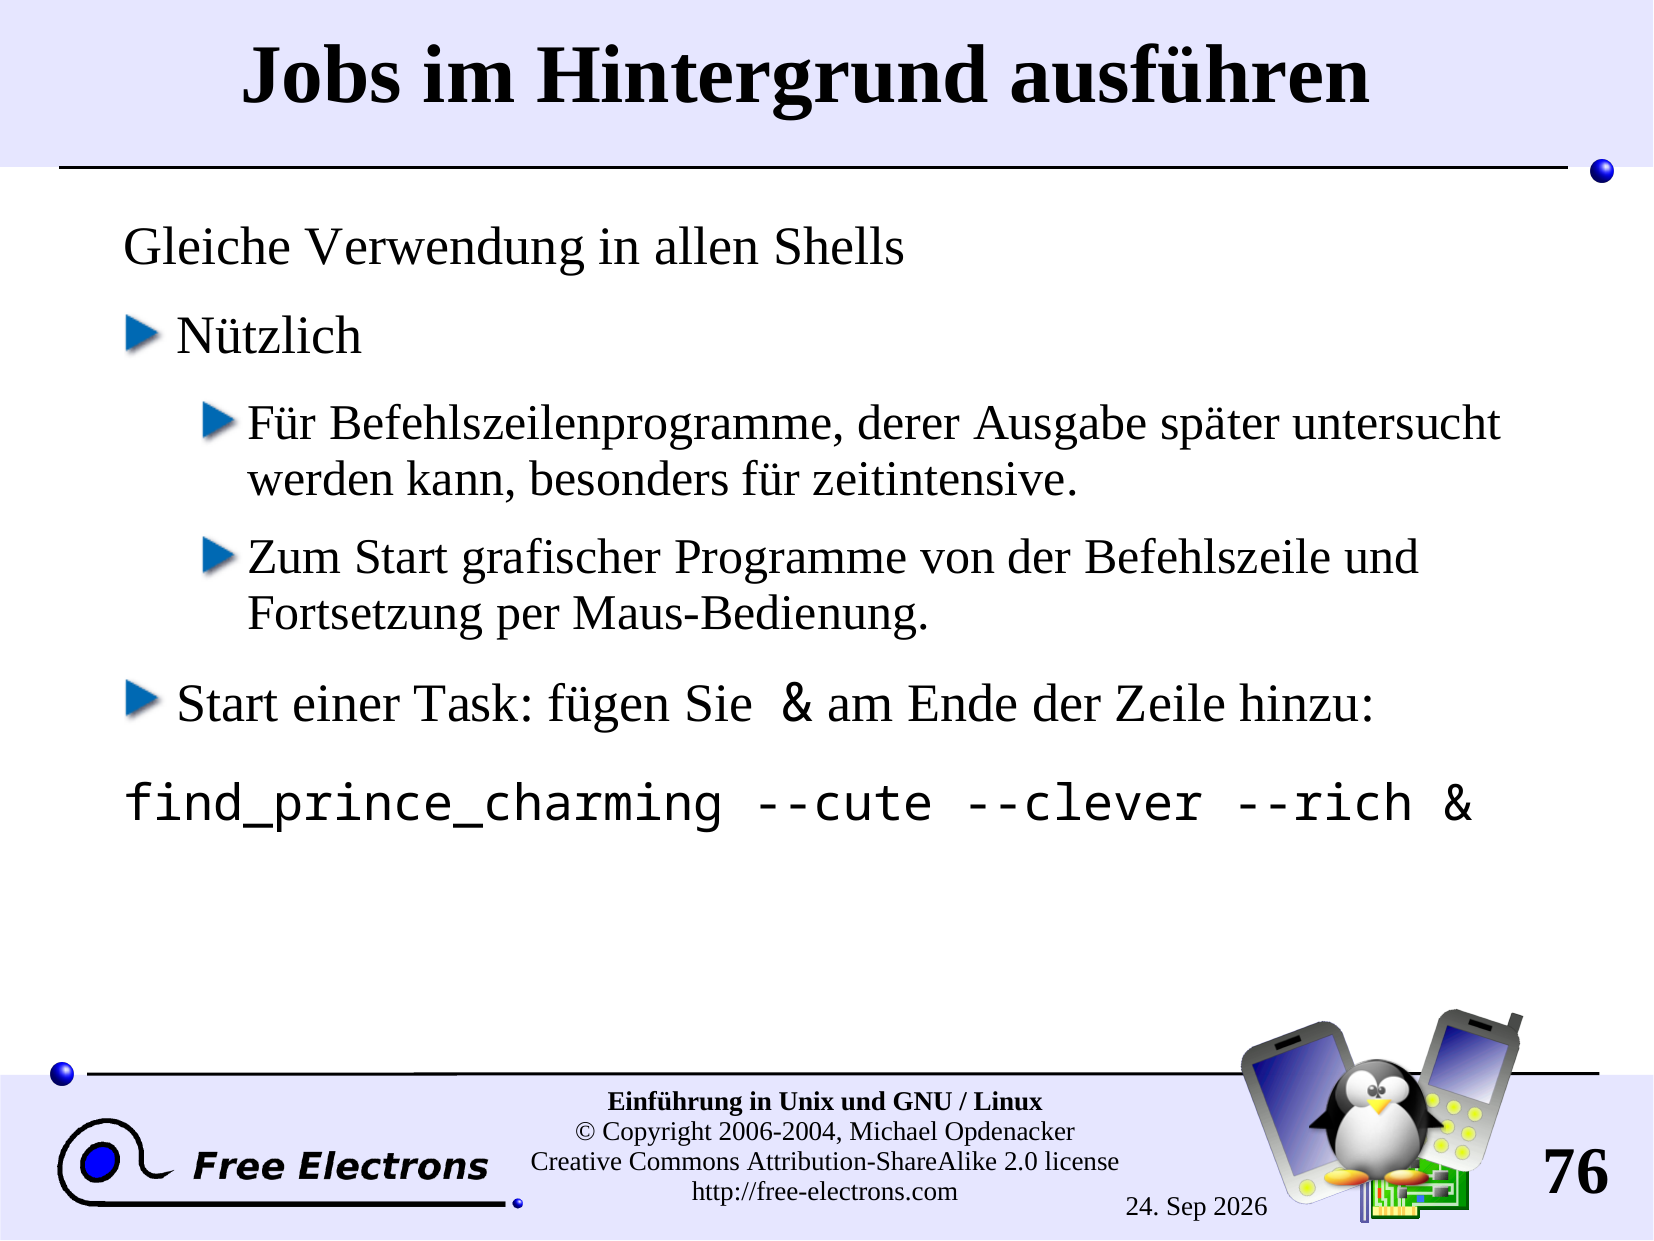

# Jobs im Hintergrund ausführen
Gleiche Verwendung in allen Shells
Nützlich
Für Befehlszeilenprogramme, derer Ausgabe später untersucht werden kann, besonders für zeitintensive.
Zum Start grafischer Programme von der Befehlszeile und Fortsetzung per Maus-Bedienung.
Start einer Task: fügen Sie & am Ende der Zeile hinzu:
find_prince_charming --cute --clever --rich &